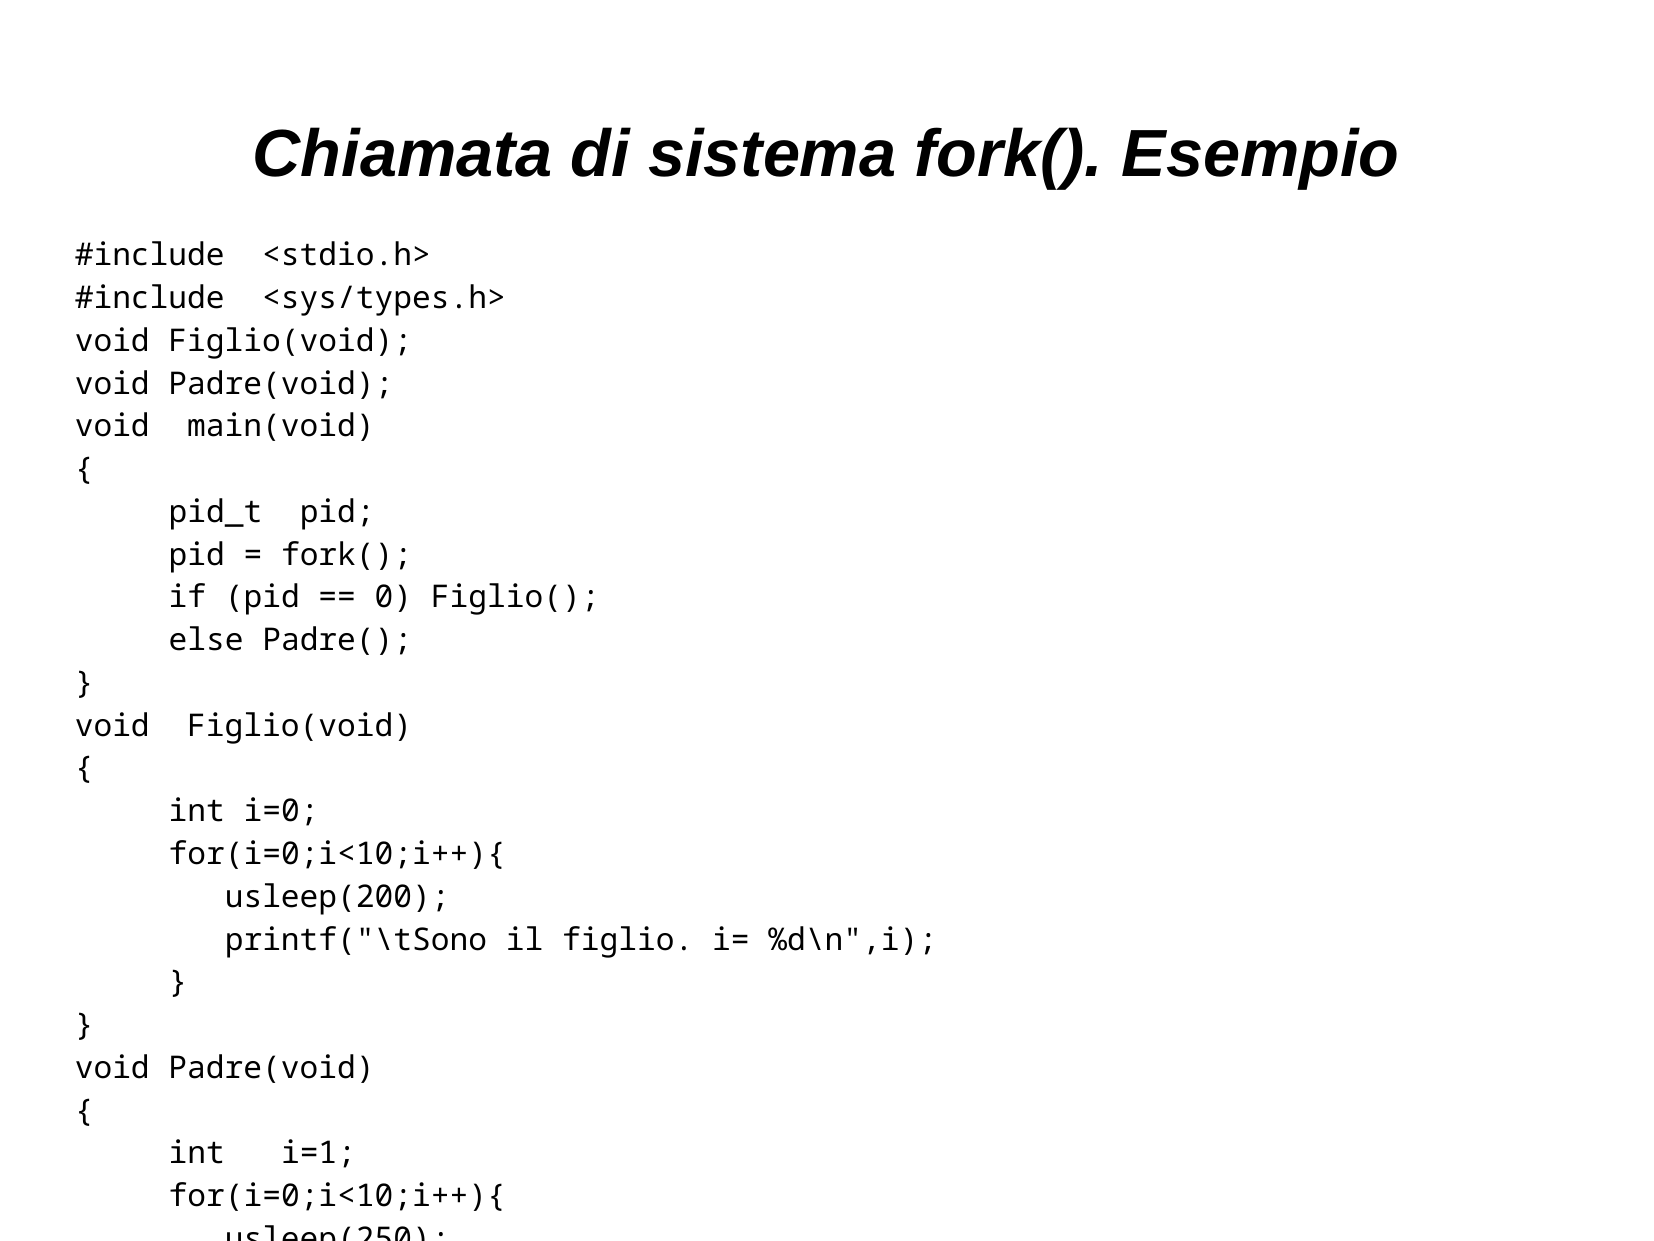

# Chiamata di sistema fork(). Esempio
#include <stdio.h>
#include <sys/types.h>
void Figlio(void);
void Padre(void);
void main(void)
{
 pid_t pid;
 pid = fork();
 if (pid == 0) Figlio();
 else Padre();
}
void Figlio(void)
{
 int i=0;
 for(i=0;i<10;i++){
		usleep(200);
		printf("\tSono il figlio. i= %d\n",i);
 }
}
void Padre(void)
{
 int i=1;
 for(i=0;i<10;i++){
		usleep(250);
		printf("Sono il padre. i= %d\n",i);
 }
}